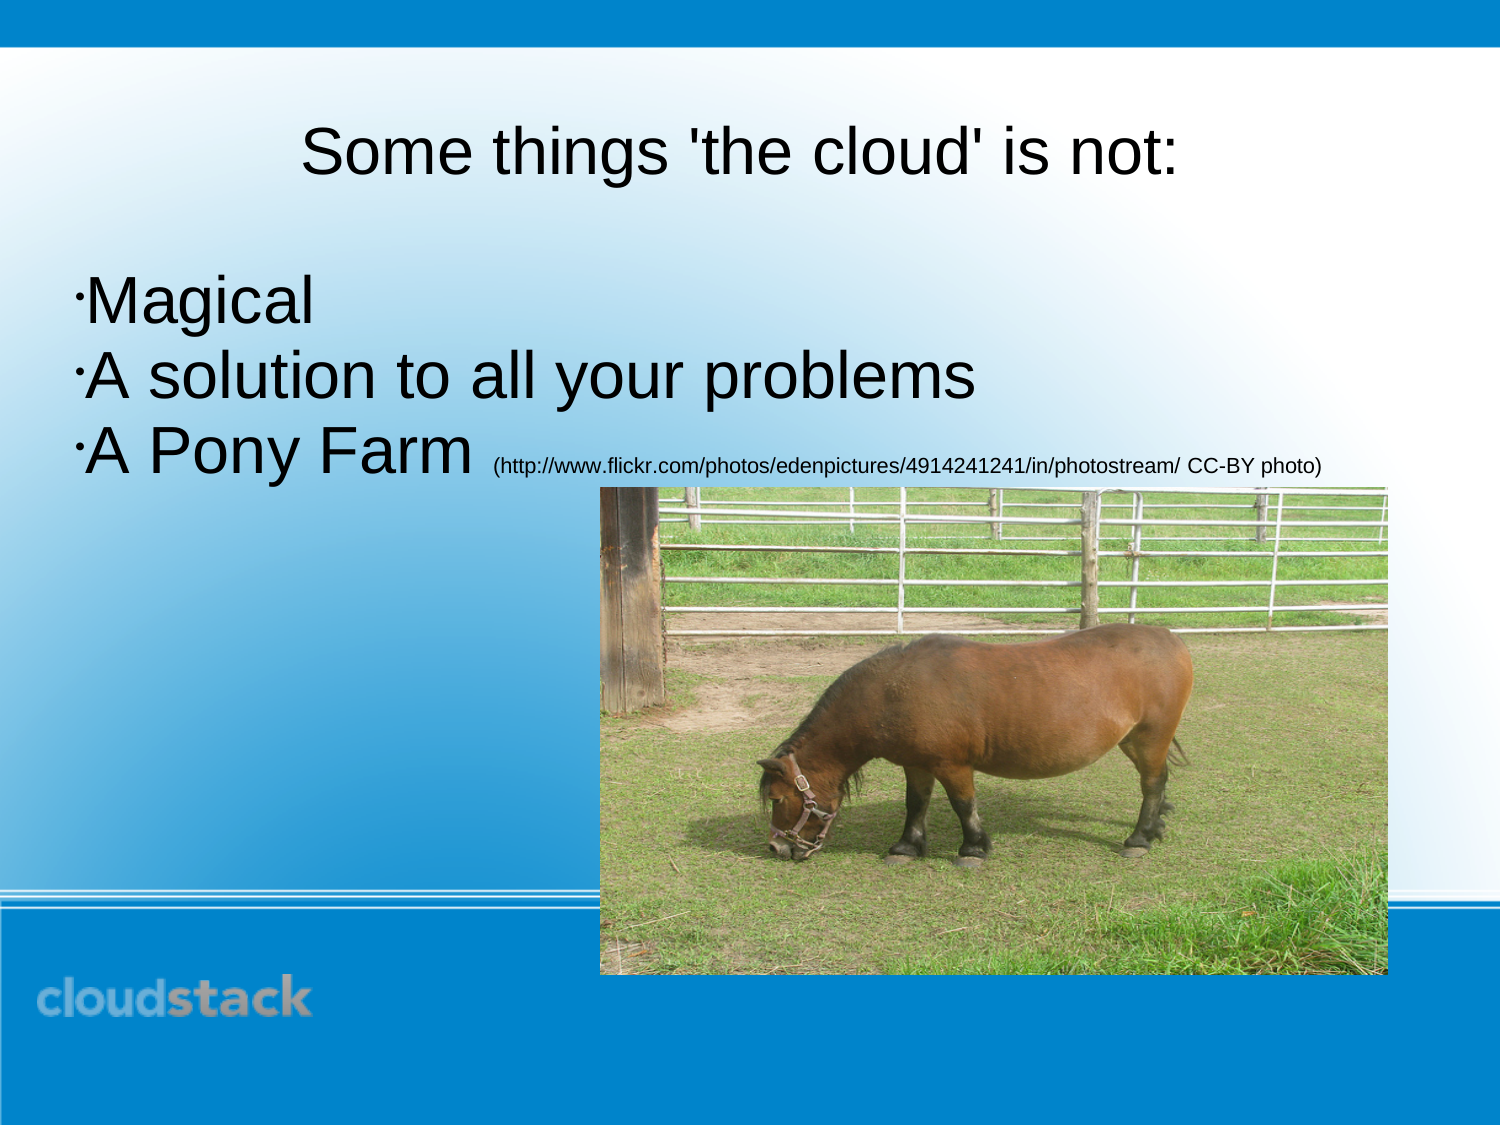

# Some things 'the cloud' is not:
Magical
A solution to all your problems
A Pony Farm (http://www.flickr.com/photos/edenpictures/4914241241/in/photostream/ CC-BY photo)